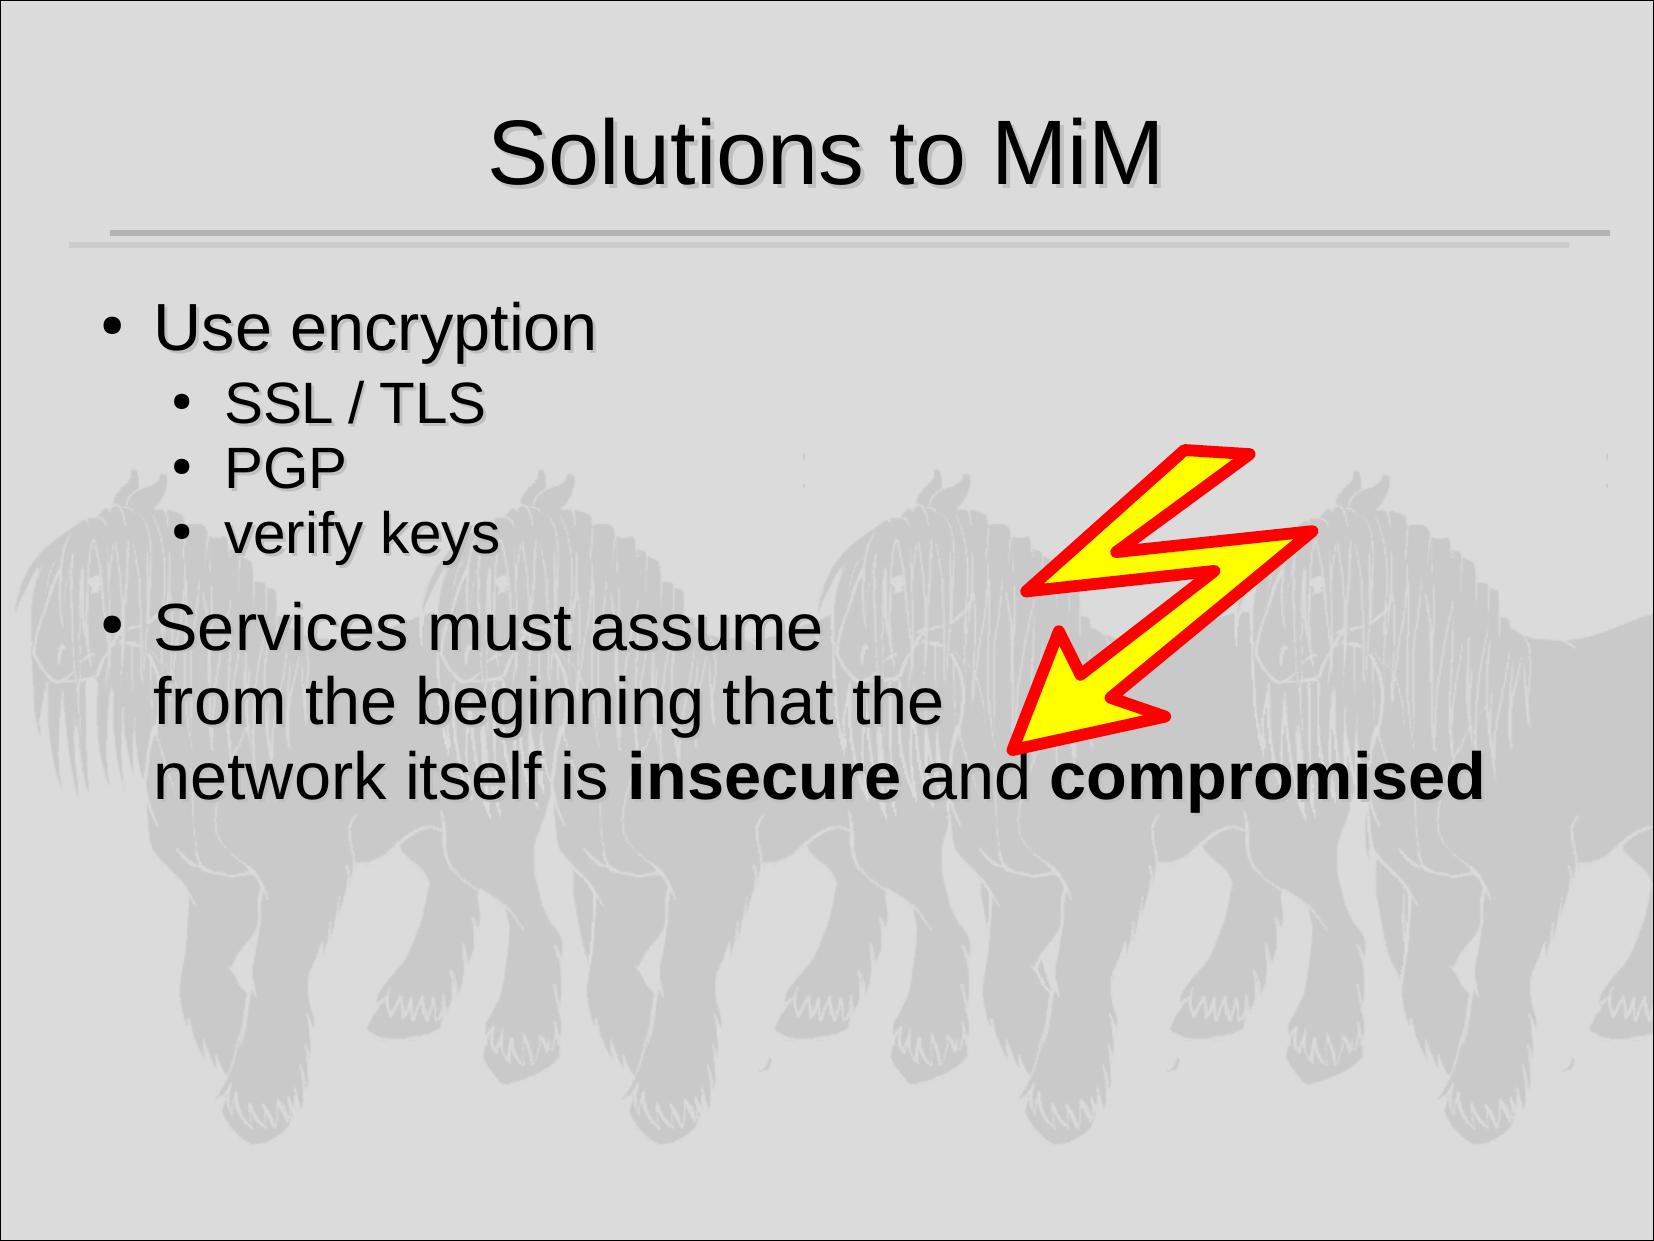

# Solutions to MiM
Use encryption
SSL / TLS
PGP
verify keys
Services must assume
from the beginning that the
network itself is insecure and compromised